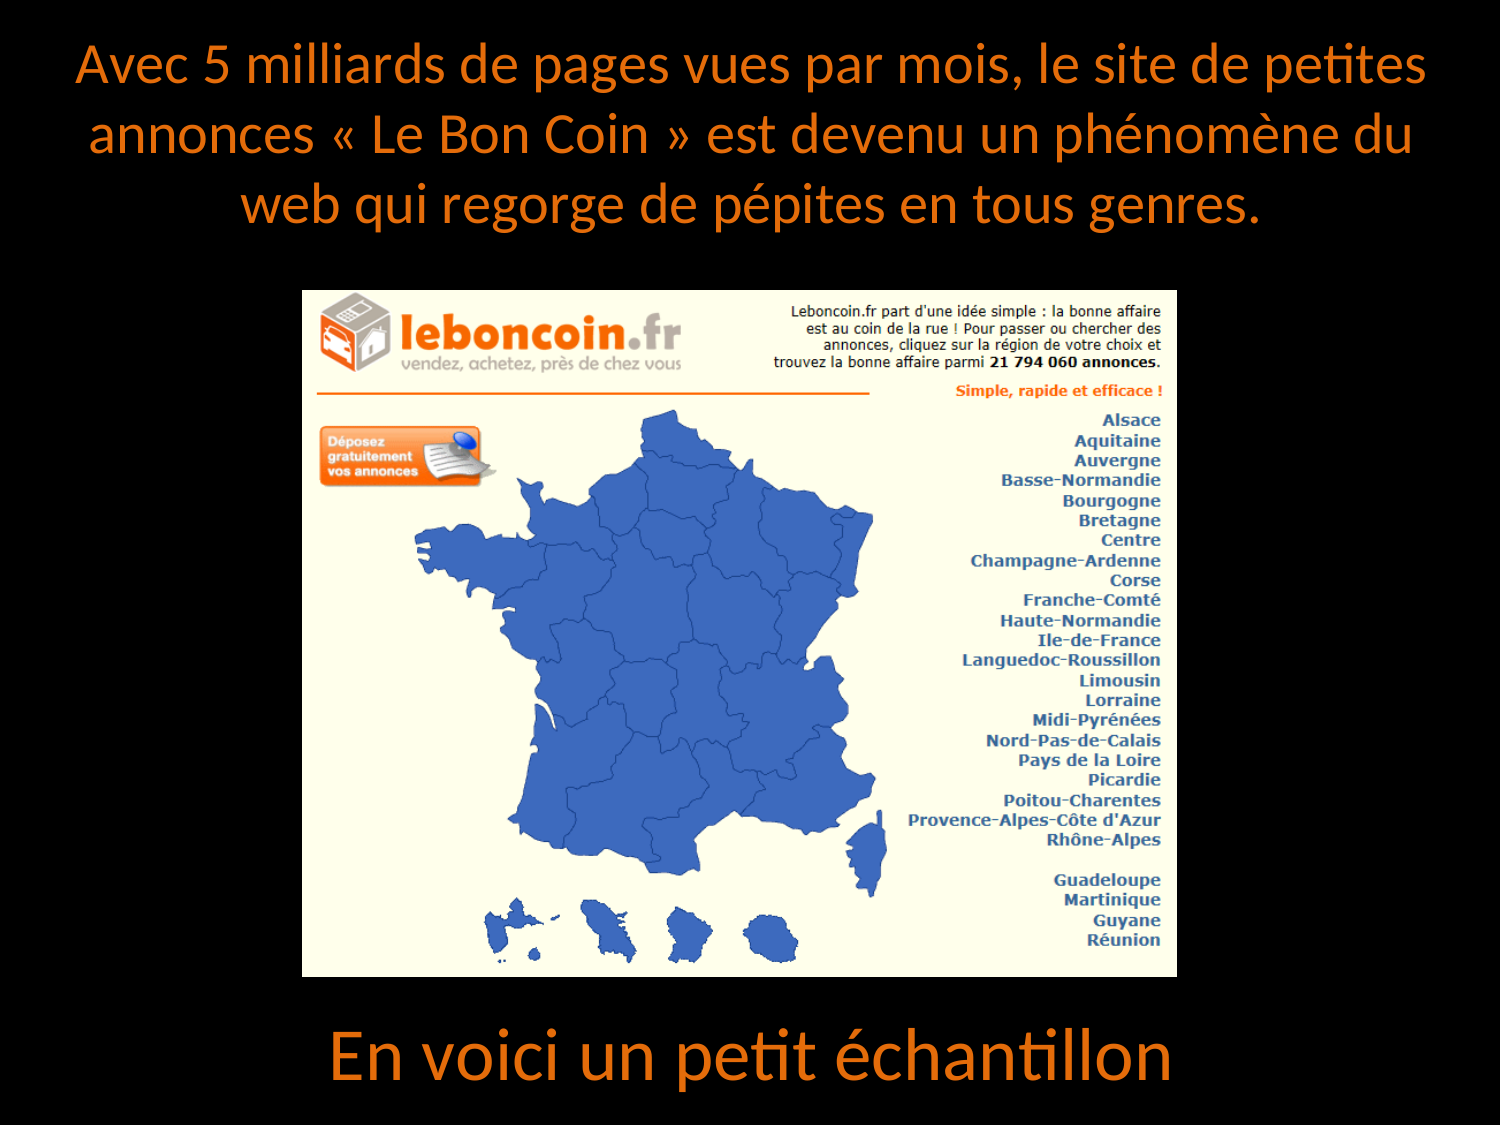

# Avec 5 milliards de pages vues par mois, le site de petites annonces « Le Bon Coin » est devenu un phénomène du web qui regorge de pépites en tous genres. En voici un petit échantillon